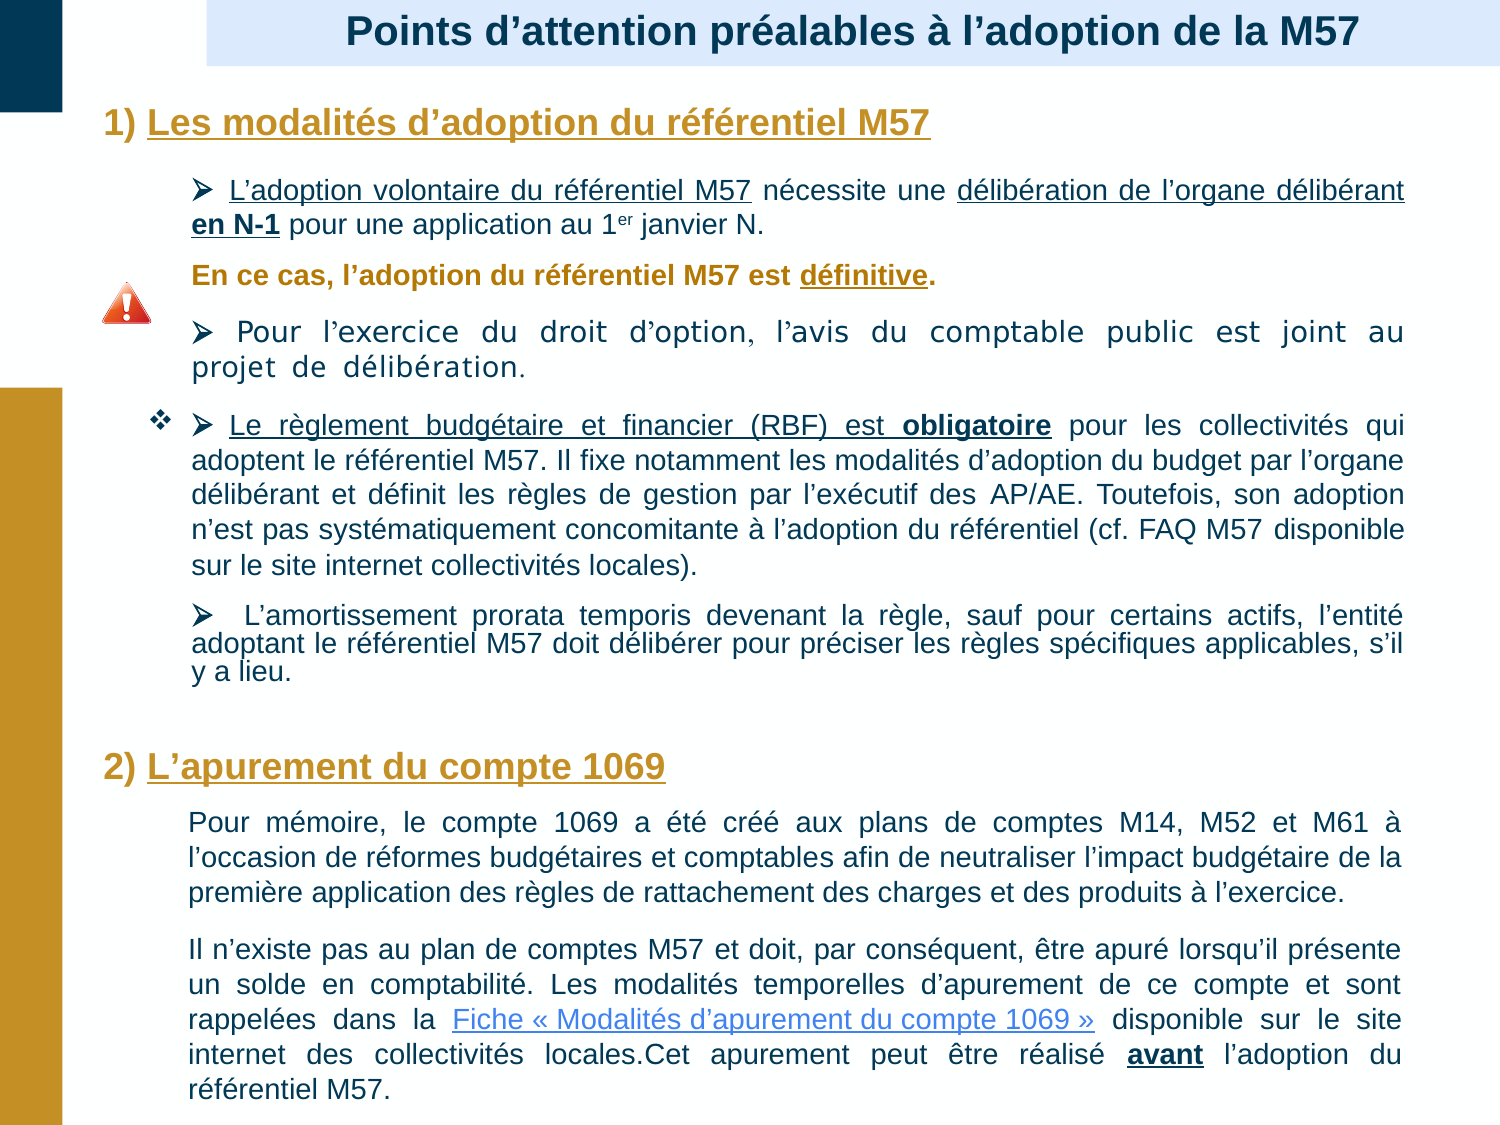

Points d’attention préalables à l’adoption de la M57
1) Les modalités d’adoption du référentiel M57
#  L’adoption volontaire du référentiel M57 nécessite une délibération de l’organe délibérant en N-1 pour une application au 1er janvier N.
En ce cas, l’adoption du référentiel M57 est définitive.
 Pour l’exercice du droit d’option, l’avis du comptable public est joint au projet de délibération.
 Le règlement budgétaire et financier (RBF) est obligatoire pour les collectivités qui adoptent le référentiel M57. Il fixe notamment les modalités d’adoption du budget par l’organe délibérant et définit les règles de gestion par l’exécutif des AP/AE. Toutefois, son adoption n’est pas systématiquement concomitante à l’adoption du référentiel (cf. FAQ M57 disponible sur le site internet collectivités locales).
  L’amortissement prorata temporis devenant la règle, sauf pour certains actifs, l’entité adoptant le référentiel M57 doit délibérer pour préciser les règles spécifiques applicables, s’il y a lieu.
2) L’apurement du compte 1069
Pour mémoire, le compte 1069 a été créé aux plans de comptes M14, M52 et M61 à l’occasion de réformes budgétaires et comptables afin de neutraliser l’impact budgétaire de la première application des règles de rattachement des charges et des produits à l’exercice.
Il n’existe pas au plan de comptes M57 et doit, par conséquent, être apuré lorsqu’il présente un solde en comptabilité. Les modalités temporelles d’apurement de ce compte et sont rappelées dans la Fiche « Modalités d’apurement du compte 1069 » disponible sur le site internet des collectivités locales.Cet apurement peut être réalisé avant l’adoption du référentiel M57.